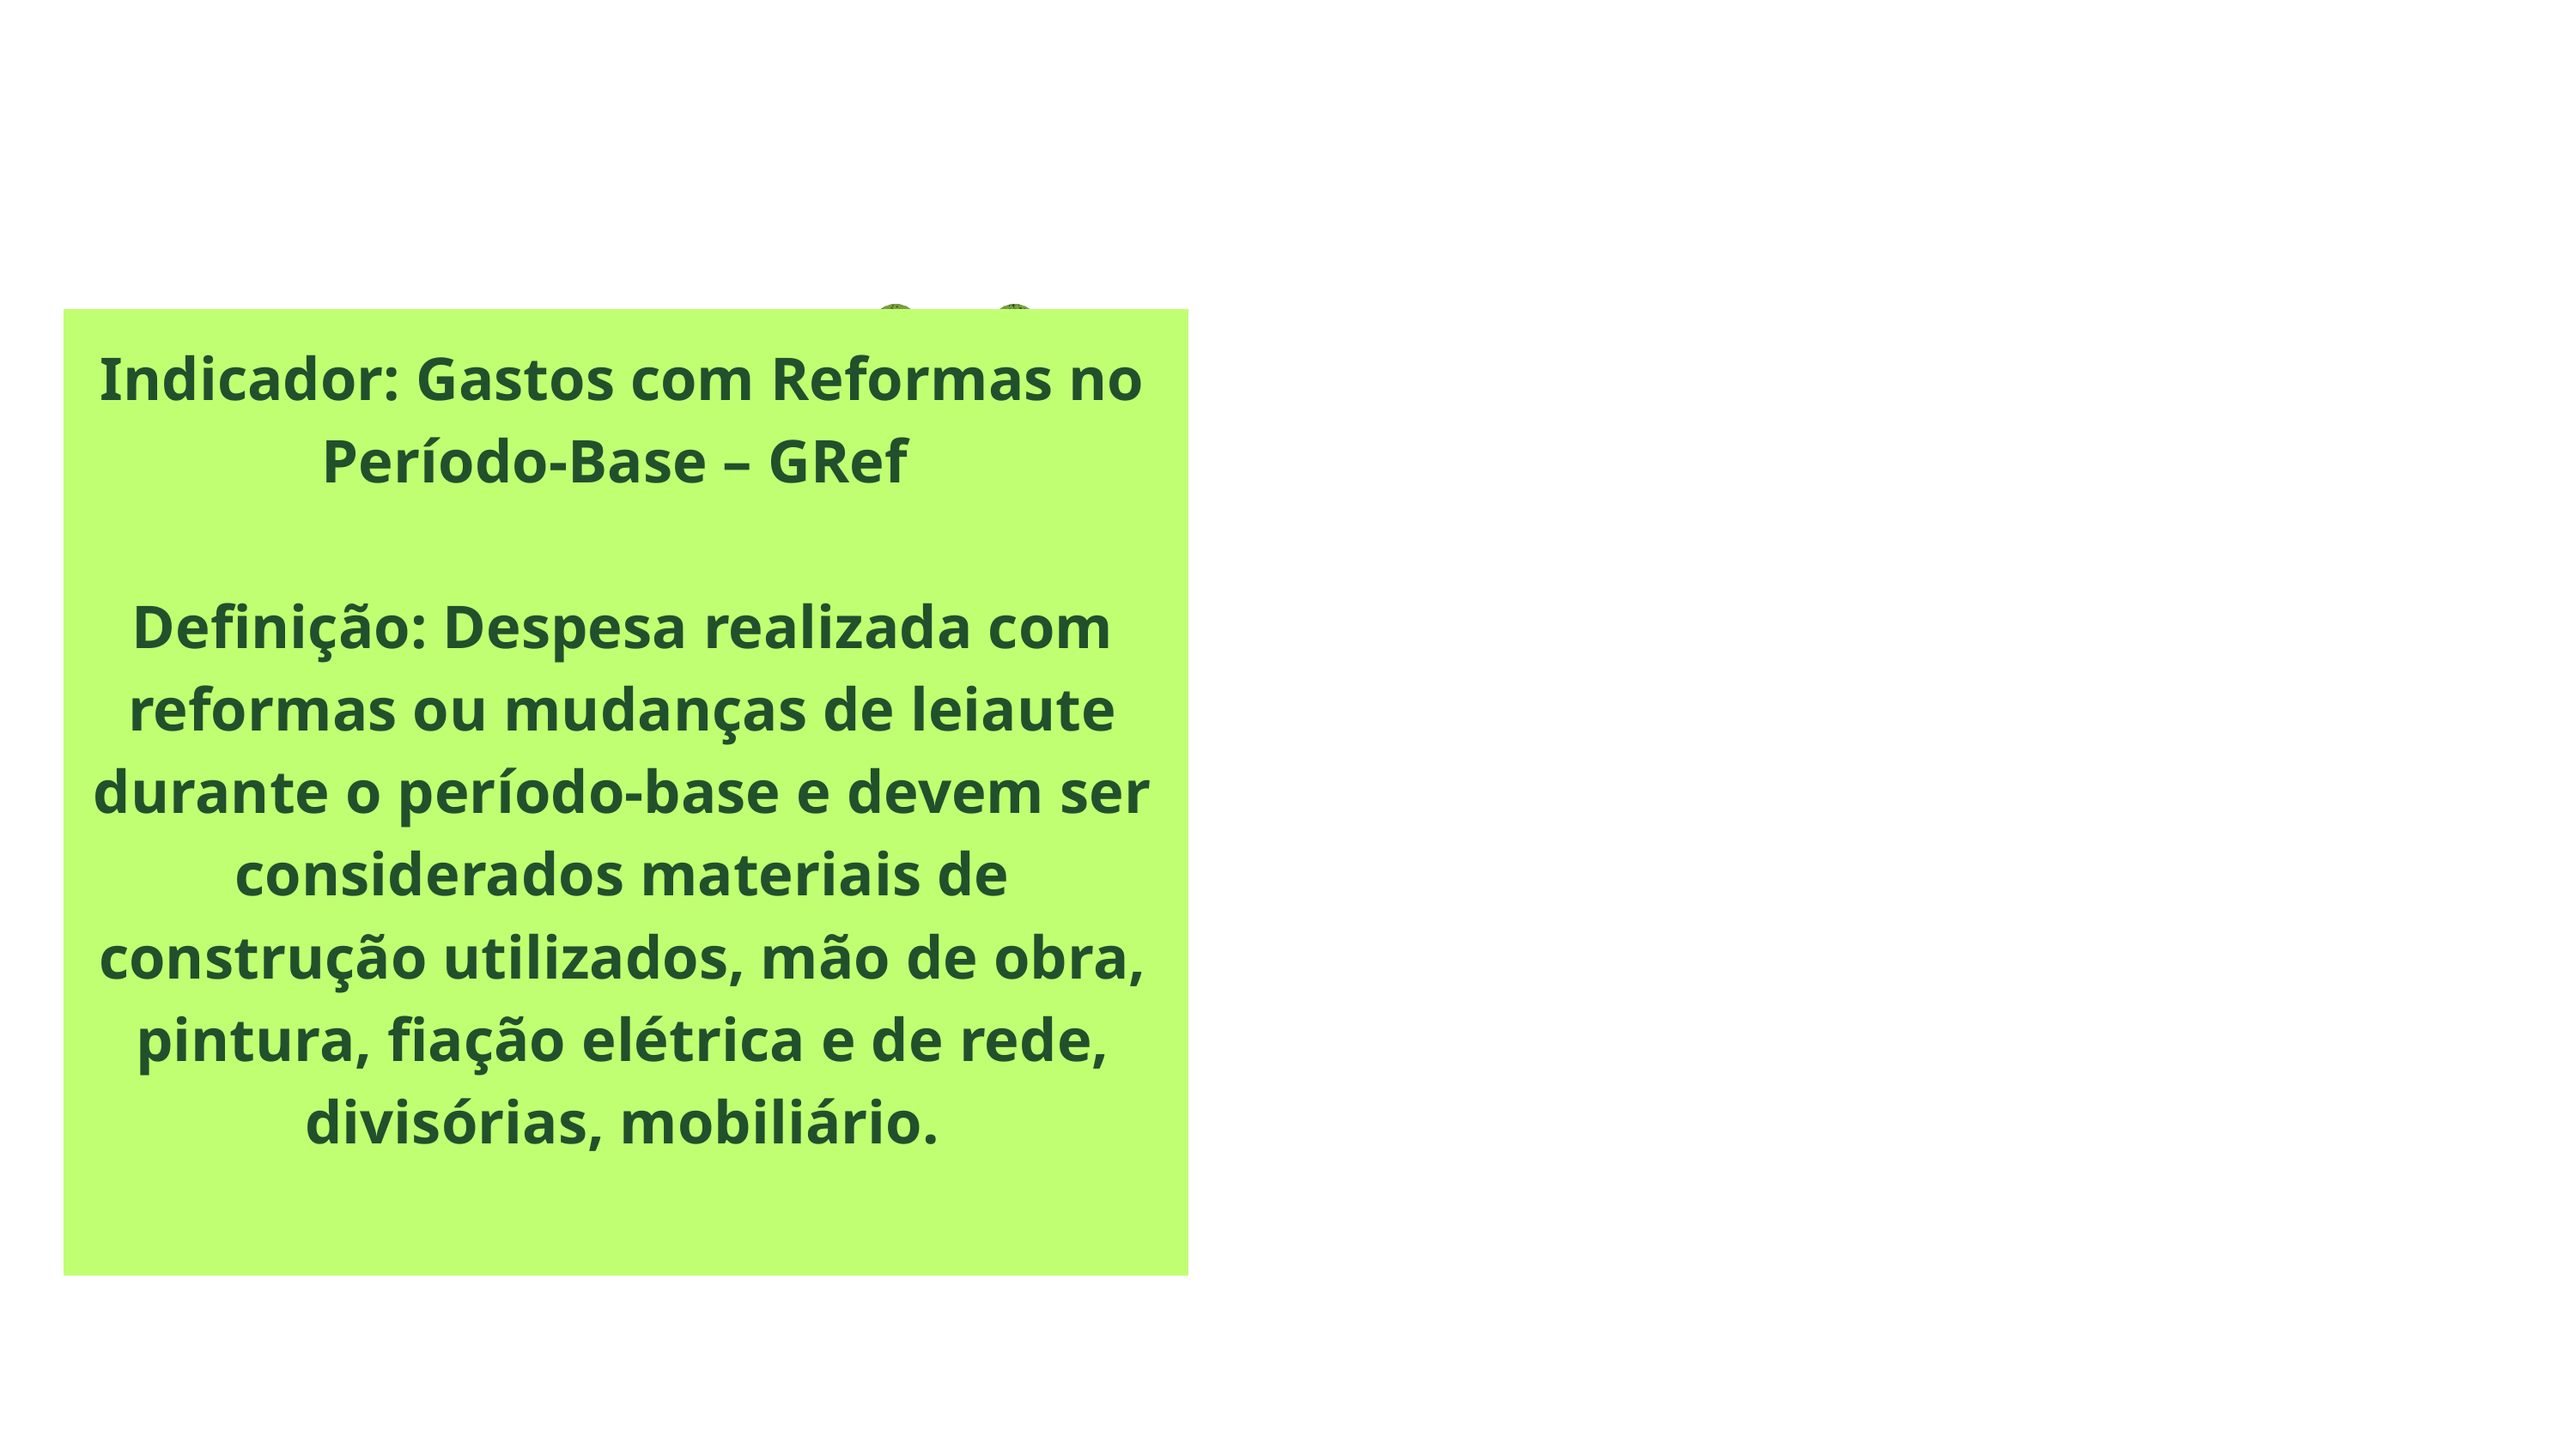

Fórmula: Valor gasto com reformas nas unidades no ano.
Polaridade Quanto menor o valor, melhor o desempenho.
Metodologia Análise de Desempenho: Anual
Periodicidade: Anual
Unidade responsável pelas metas: Coordenadoria de Manutenção e Projetos.
Indicador: Gastos com Reformas no Período-Base – GRef
Definição: Despesa realizada com reformas ou mudanças de leiaute durante o período-base e devem ser considerados materiais de construção utilizados, mão de obra, pintura, fiação elétrica e de rede, divisórias, mobiliário.